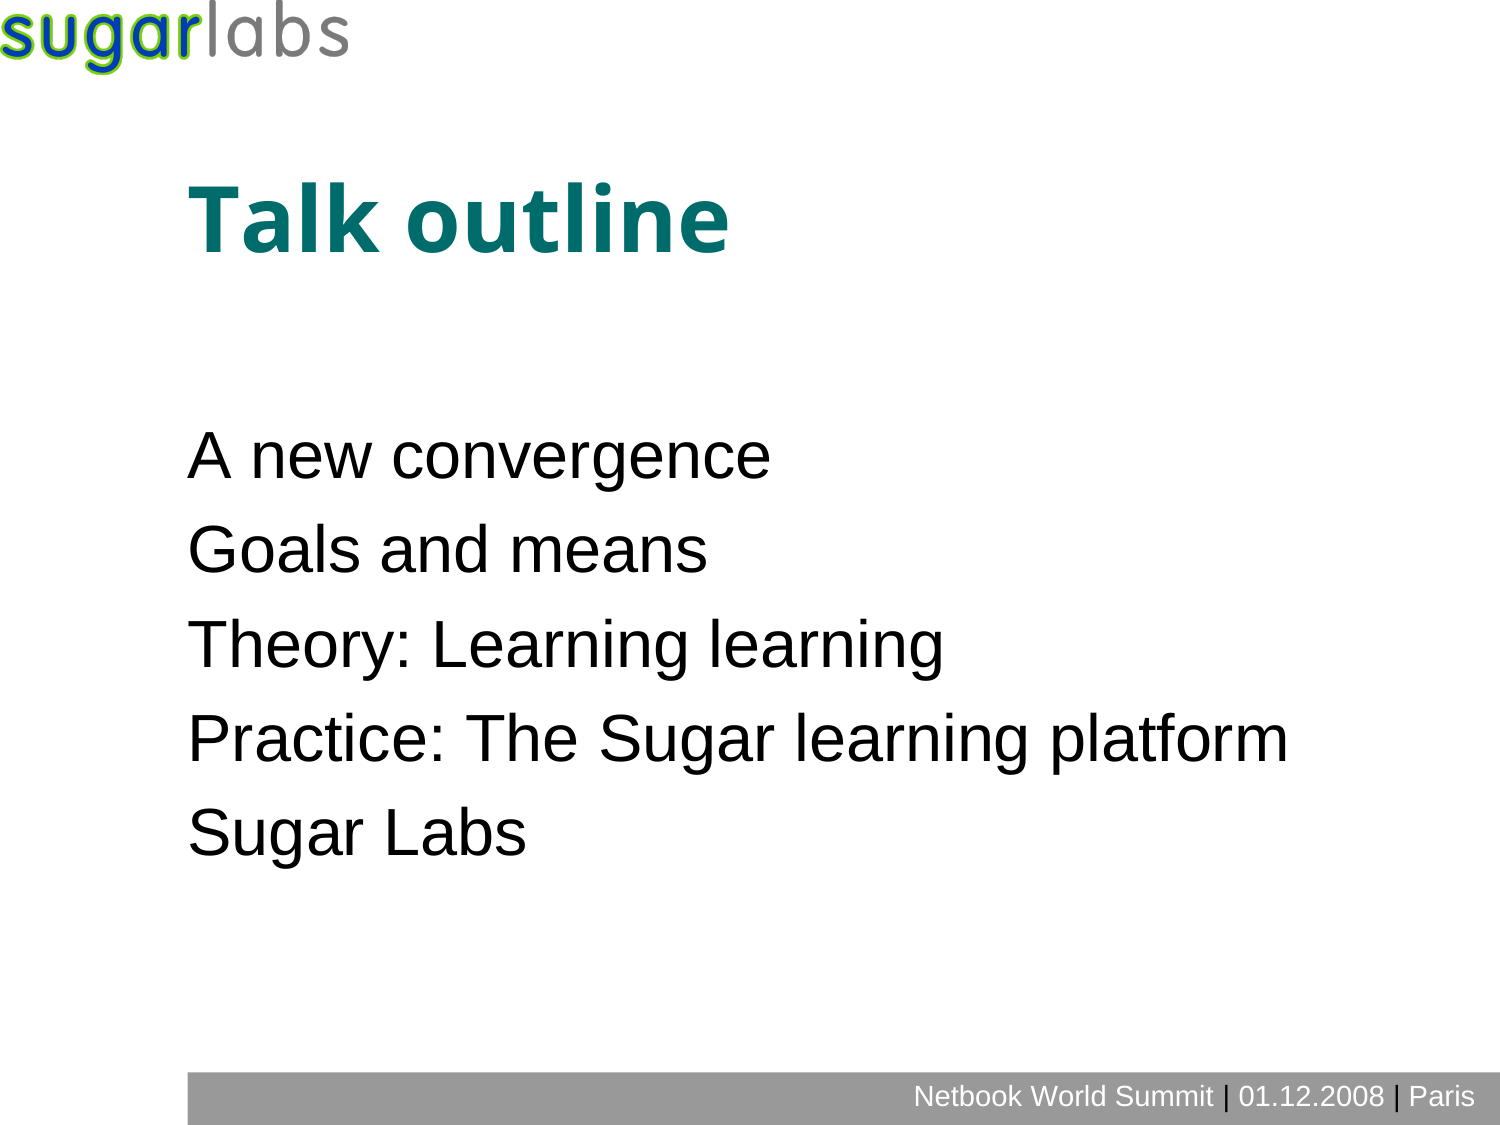

# Talk outline
A new convergence
Goals and means
Theory: Learning learning
Practice: The Sugar learning platform
Sugar Labs